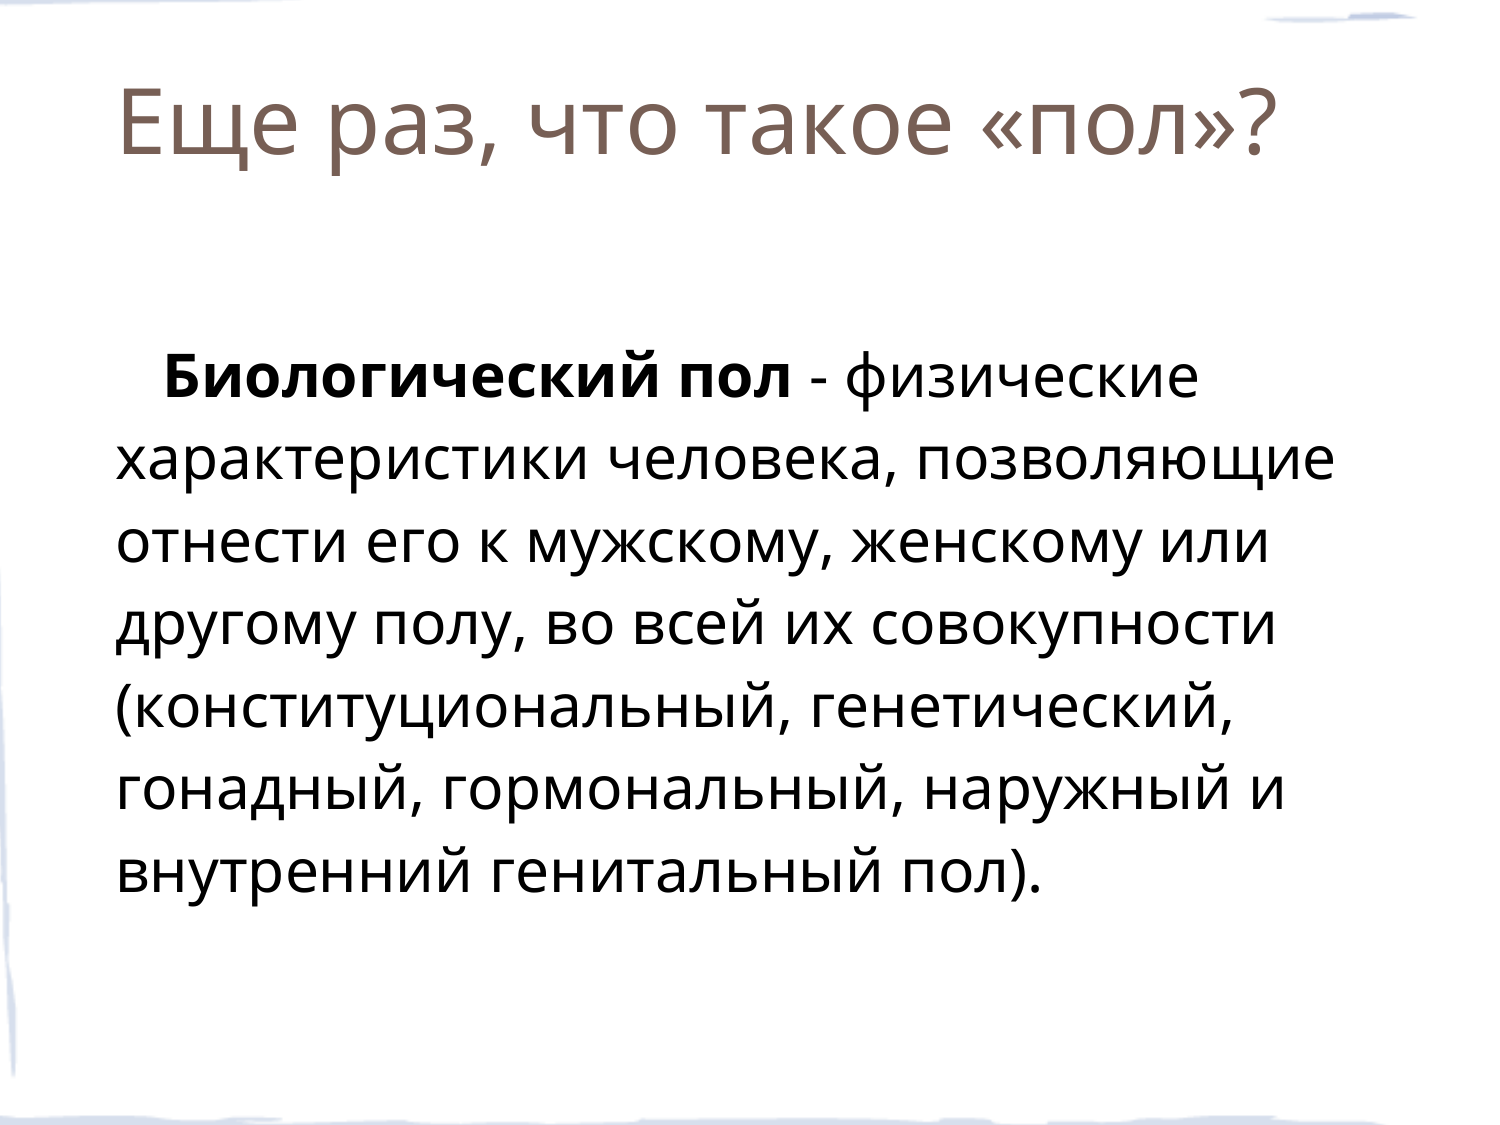

# Еще раз, что такое «пол»?
 Биологический пол - физические характеристики человека, позволяющие отнести его к мужскому, женскому или другому полу, во всей их совокупности (конституциональный, генетический, гонадный, гормональный, наружный и внутренний генитальный пол).